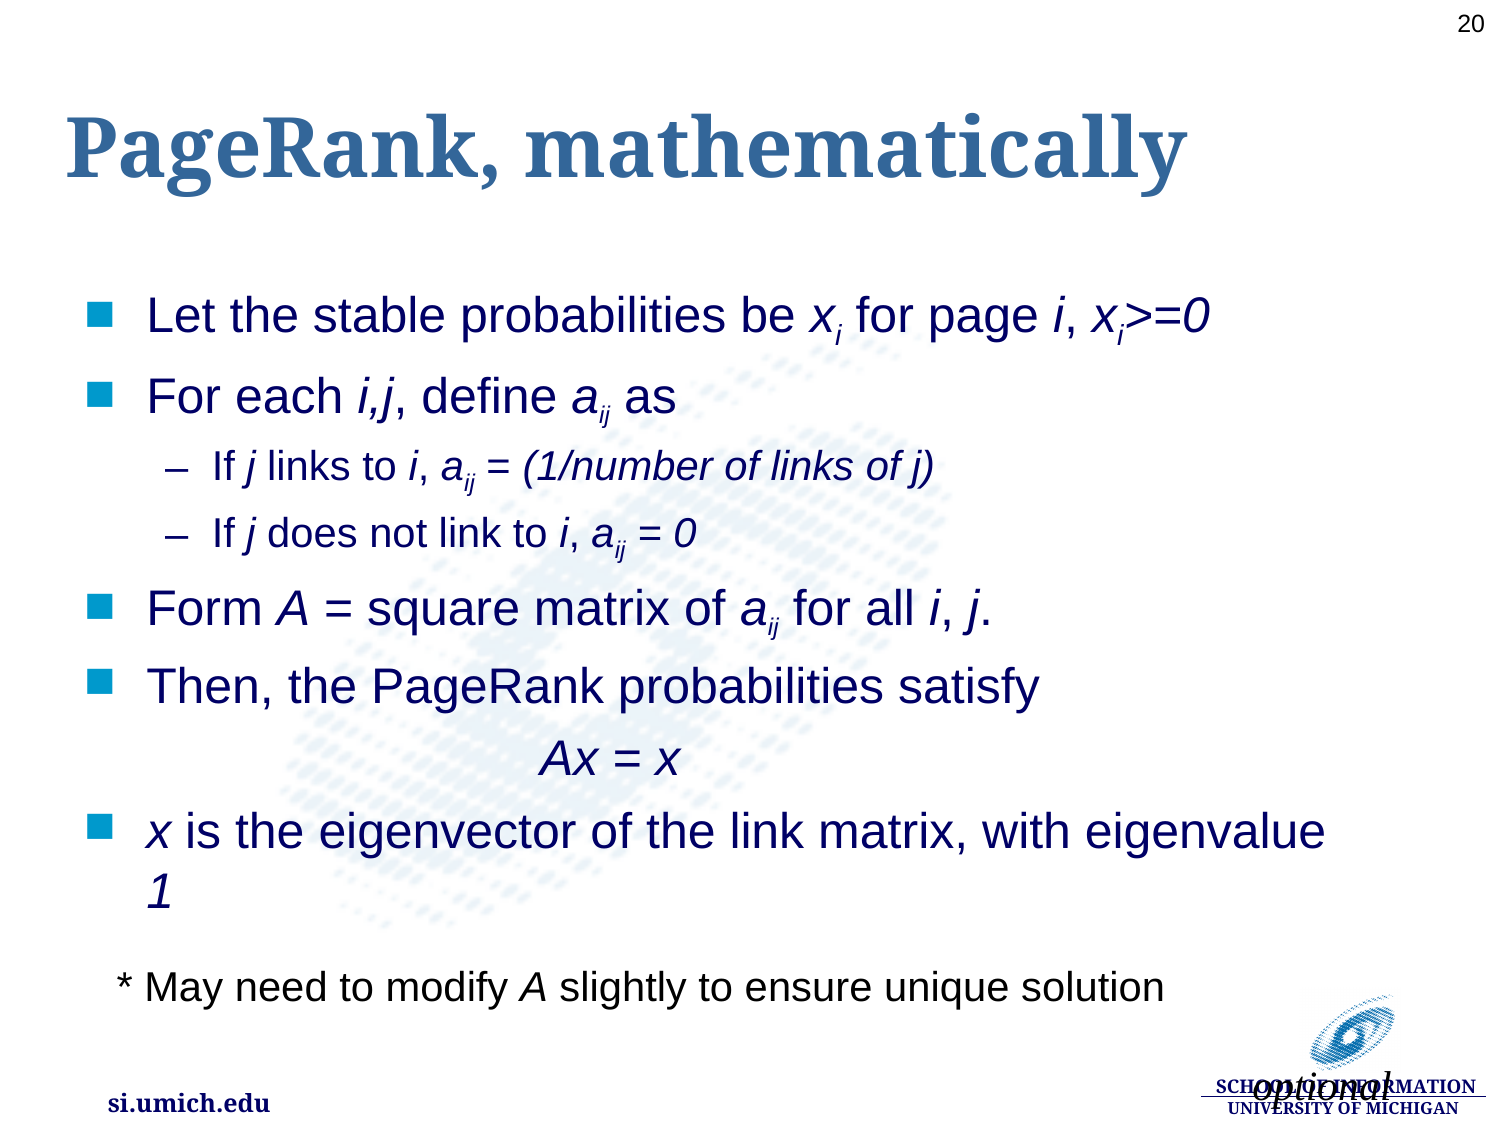

# PageRank, mathematically
Let the stable probabilities be xi for page i, xi>=0
For each i,j, define aij as
If j links to i, aij = (1/number of links of j)
If j does not link to i, aij = 0
Form A = square matrix of aij for all i, j.
Then, the PageRank probabilities satisfy
				Ax = x
x is the eigenvector of the link matrix, with eigenvalue 1
* May need to modify A slightly to ensure unique solution
optional